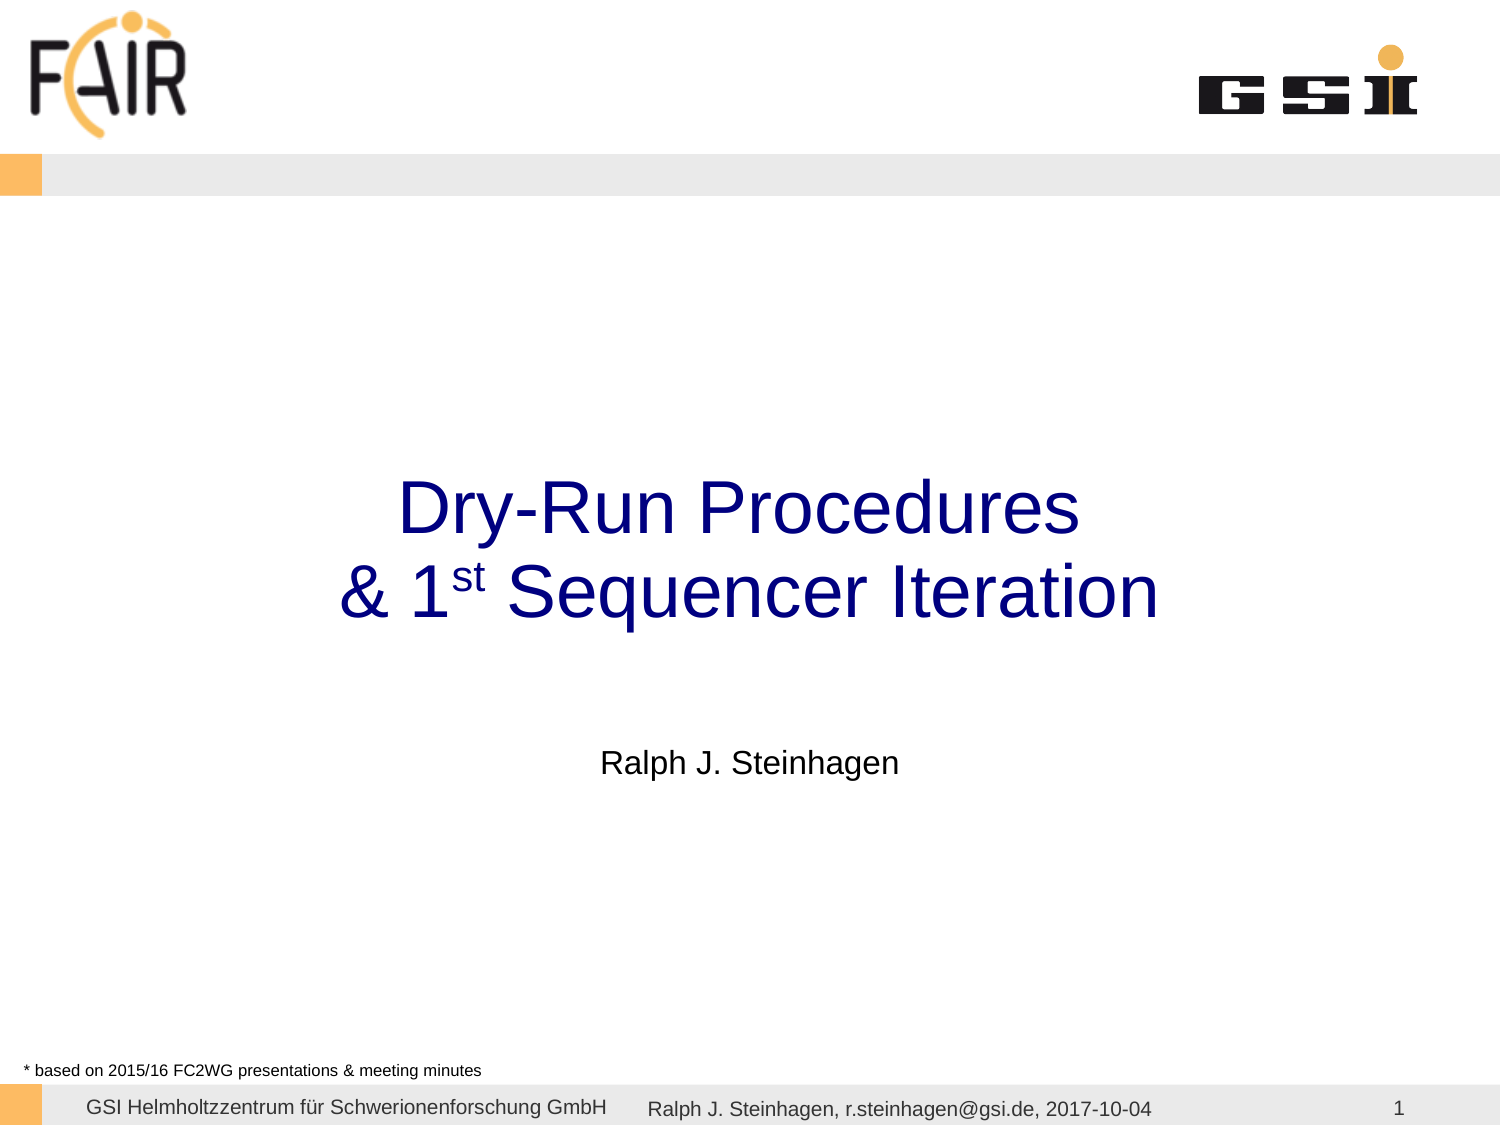

# Dry-Run Procedures
& 1st Sequencer Iteration
Ralph J. Steinhagen
* based on 2015/16 FC2WG presentations & meeting minutes